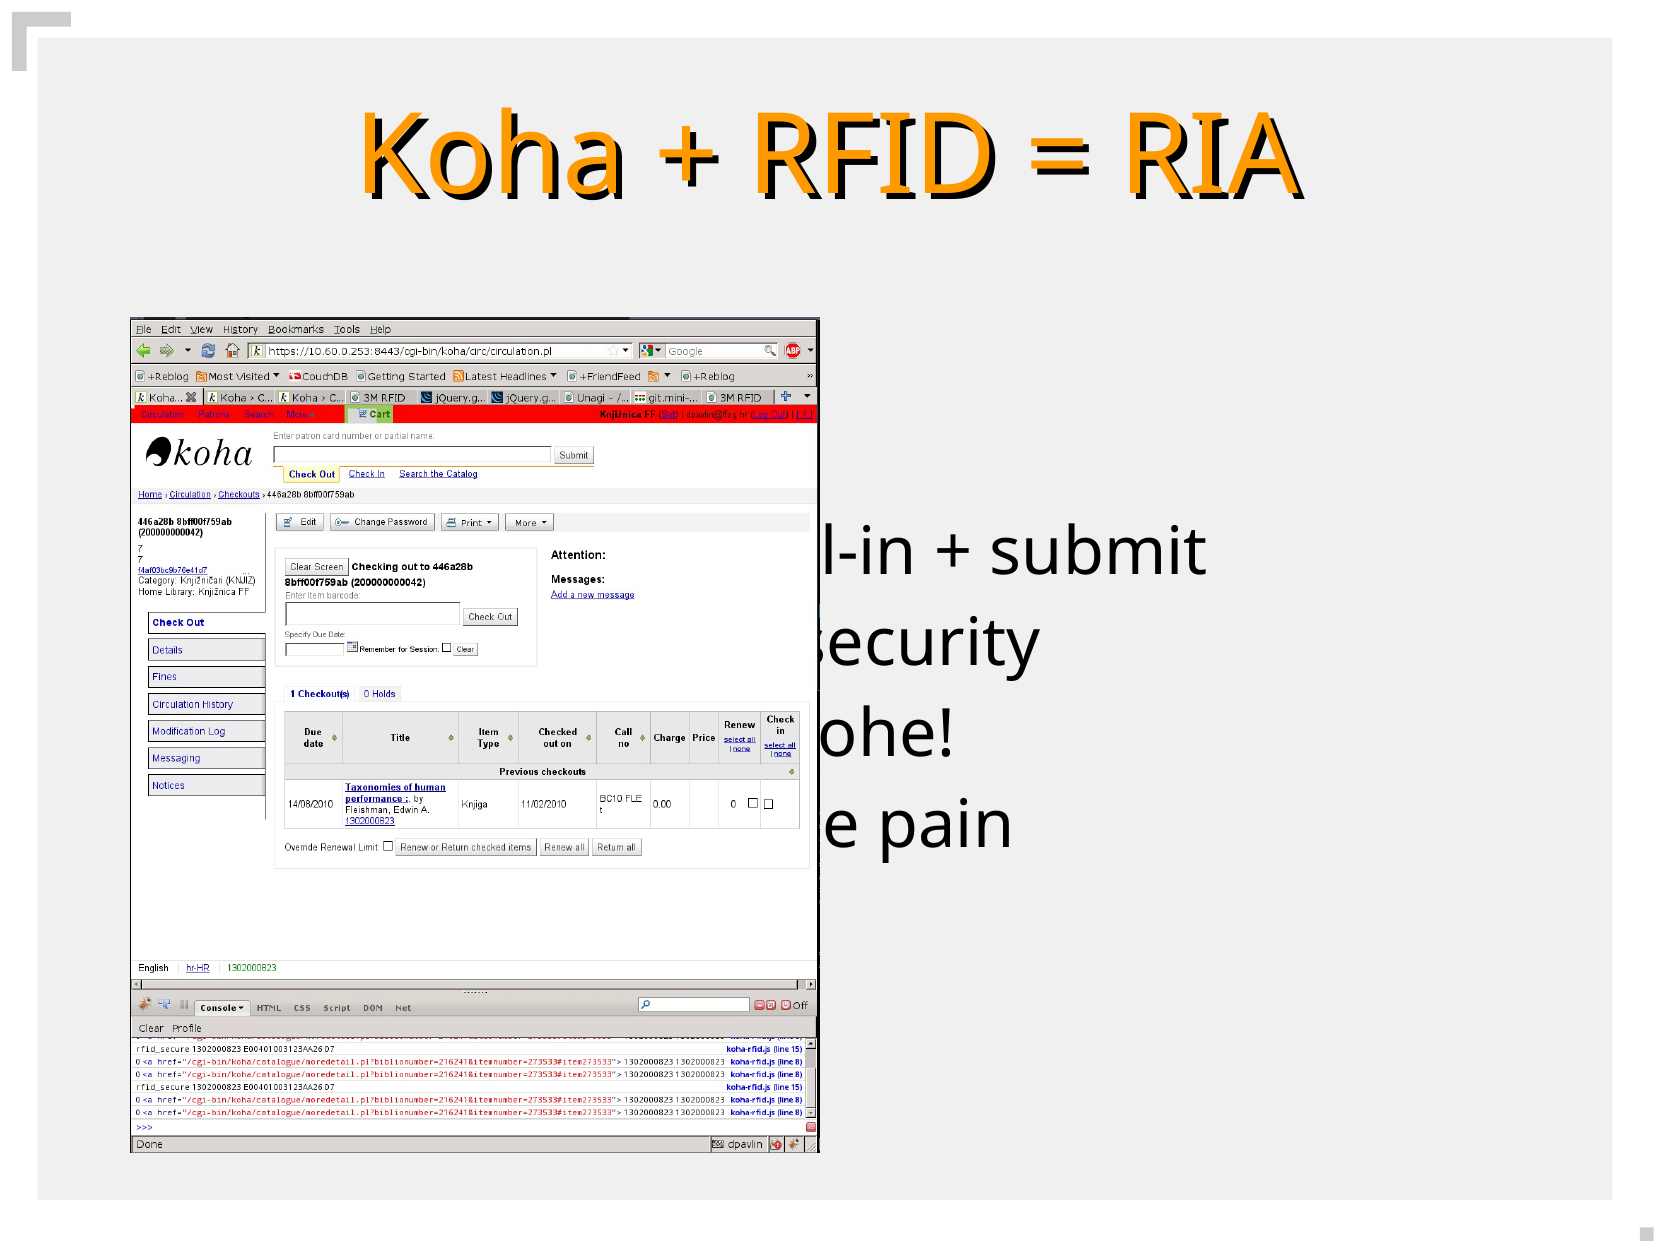

# Koha + RFID = RIA
In-browser!
JSONP /scan
Inteligentan form fill-in + submit
Screen scraping za security
Nema modfikacije Kohe!
Single-origin policy je pain